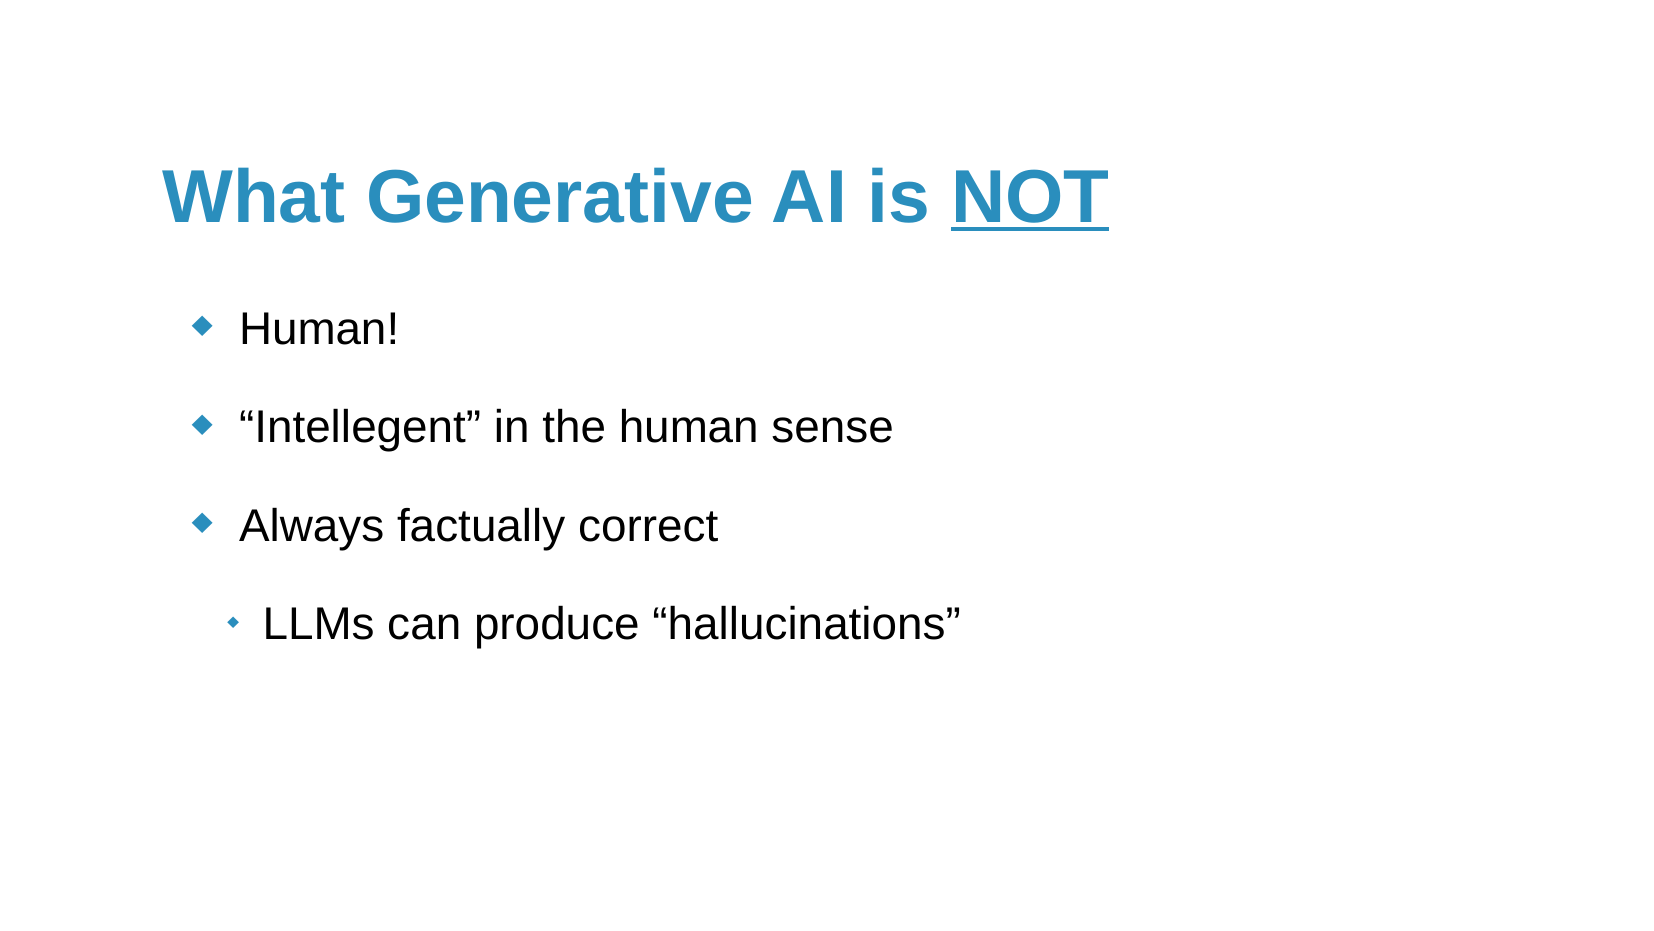

What Generative AI is NOT
Human!
“Intellegent” in the human sense
Always factually correct
LLMs can produce “hallucinations”